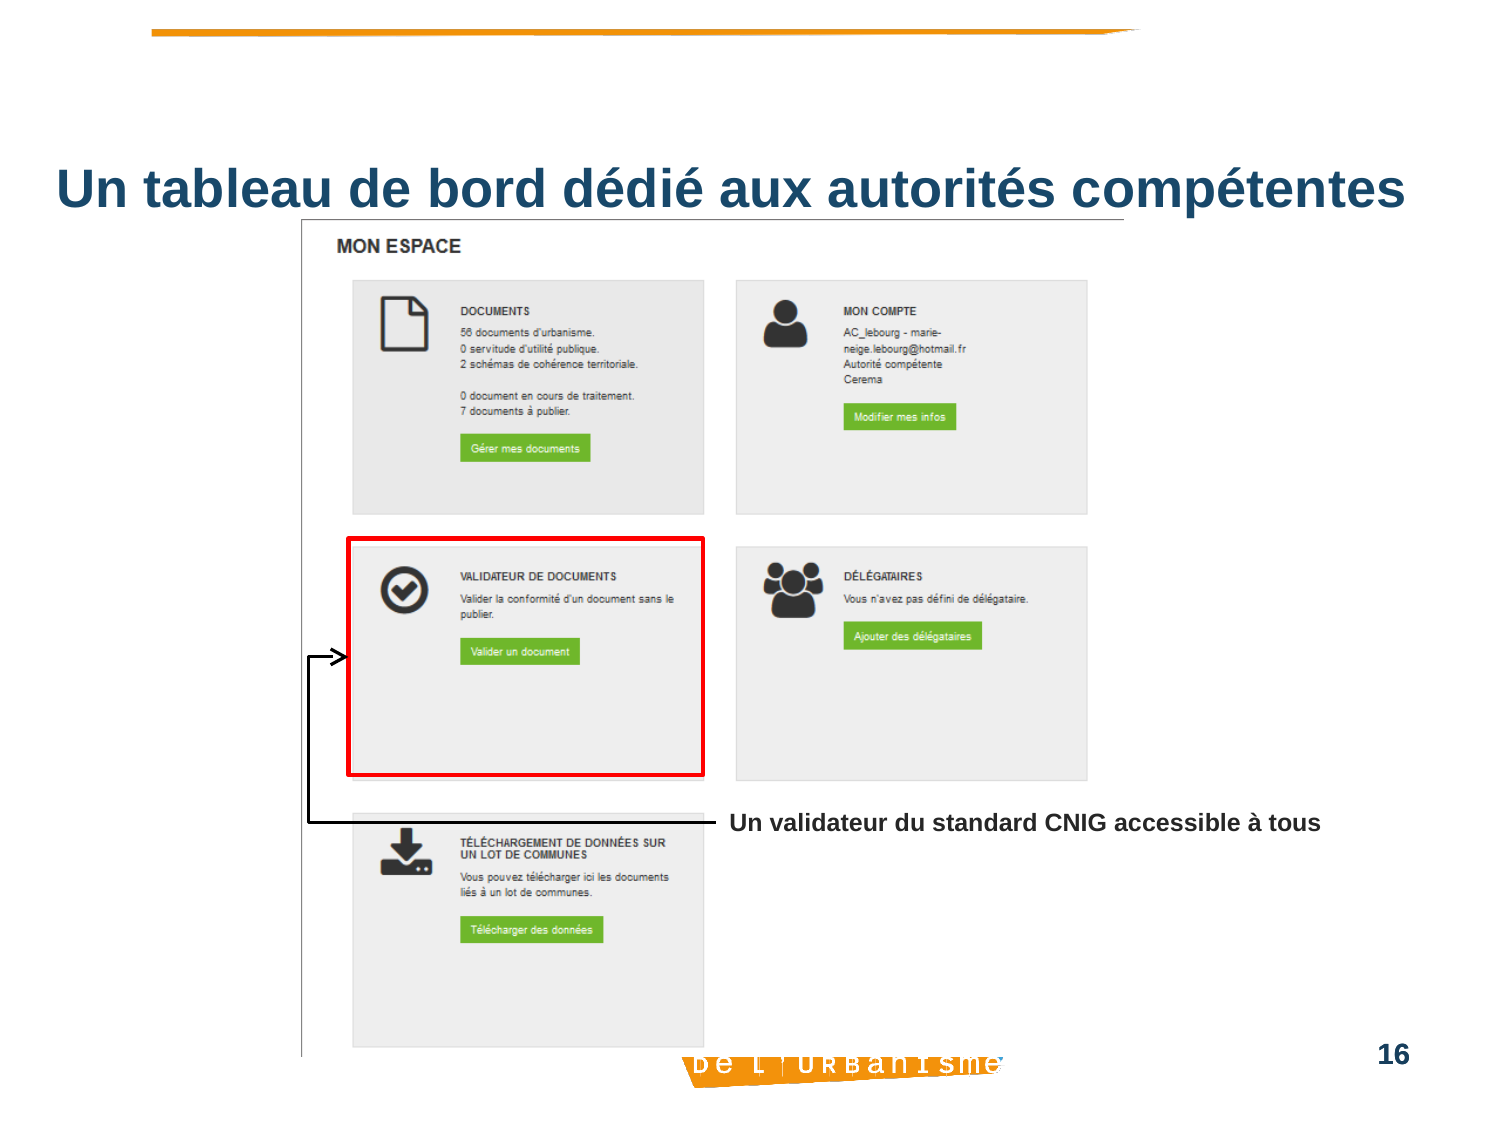

# Un tableau de bord dédié aux autorités compétentes
Un validateur du standard CNIG accessible à tous